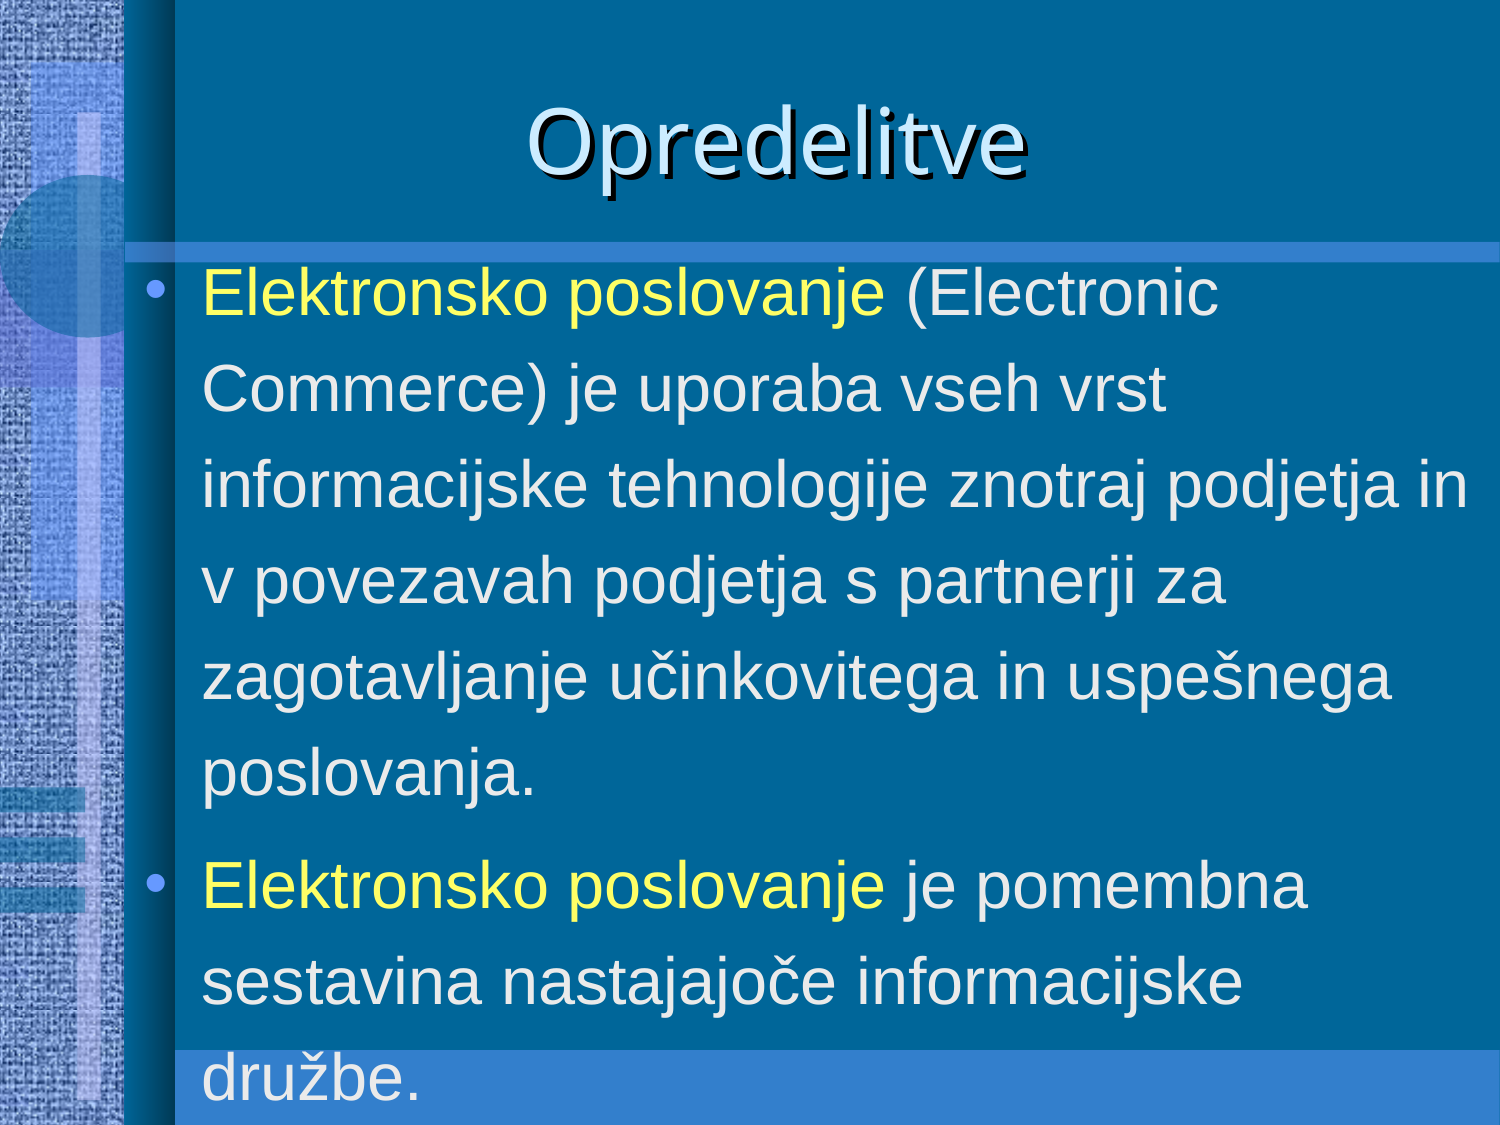

Opredelitve
# Elektronsko poslovanje (Electronic Commerce) je uporaba vseh vrst informacijske tehnologije znotraj podjetja in v povezavah podjetja s partnerji za zagotavljanje učinkovitega in uspešnega poslovanja.
Elektronsko poslovanje je pomembna sestavina nastajajoče informacijske družbe.